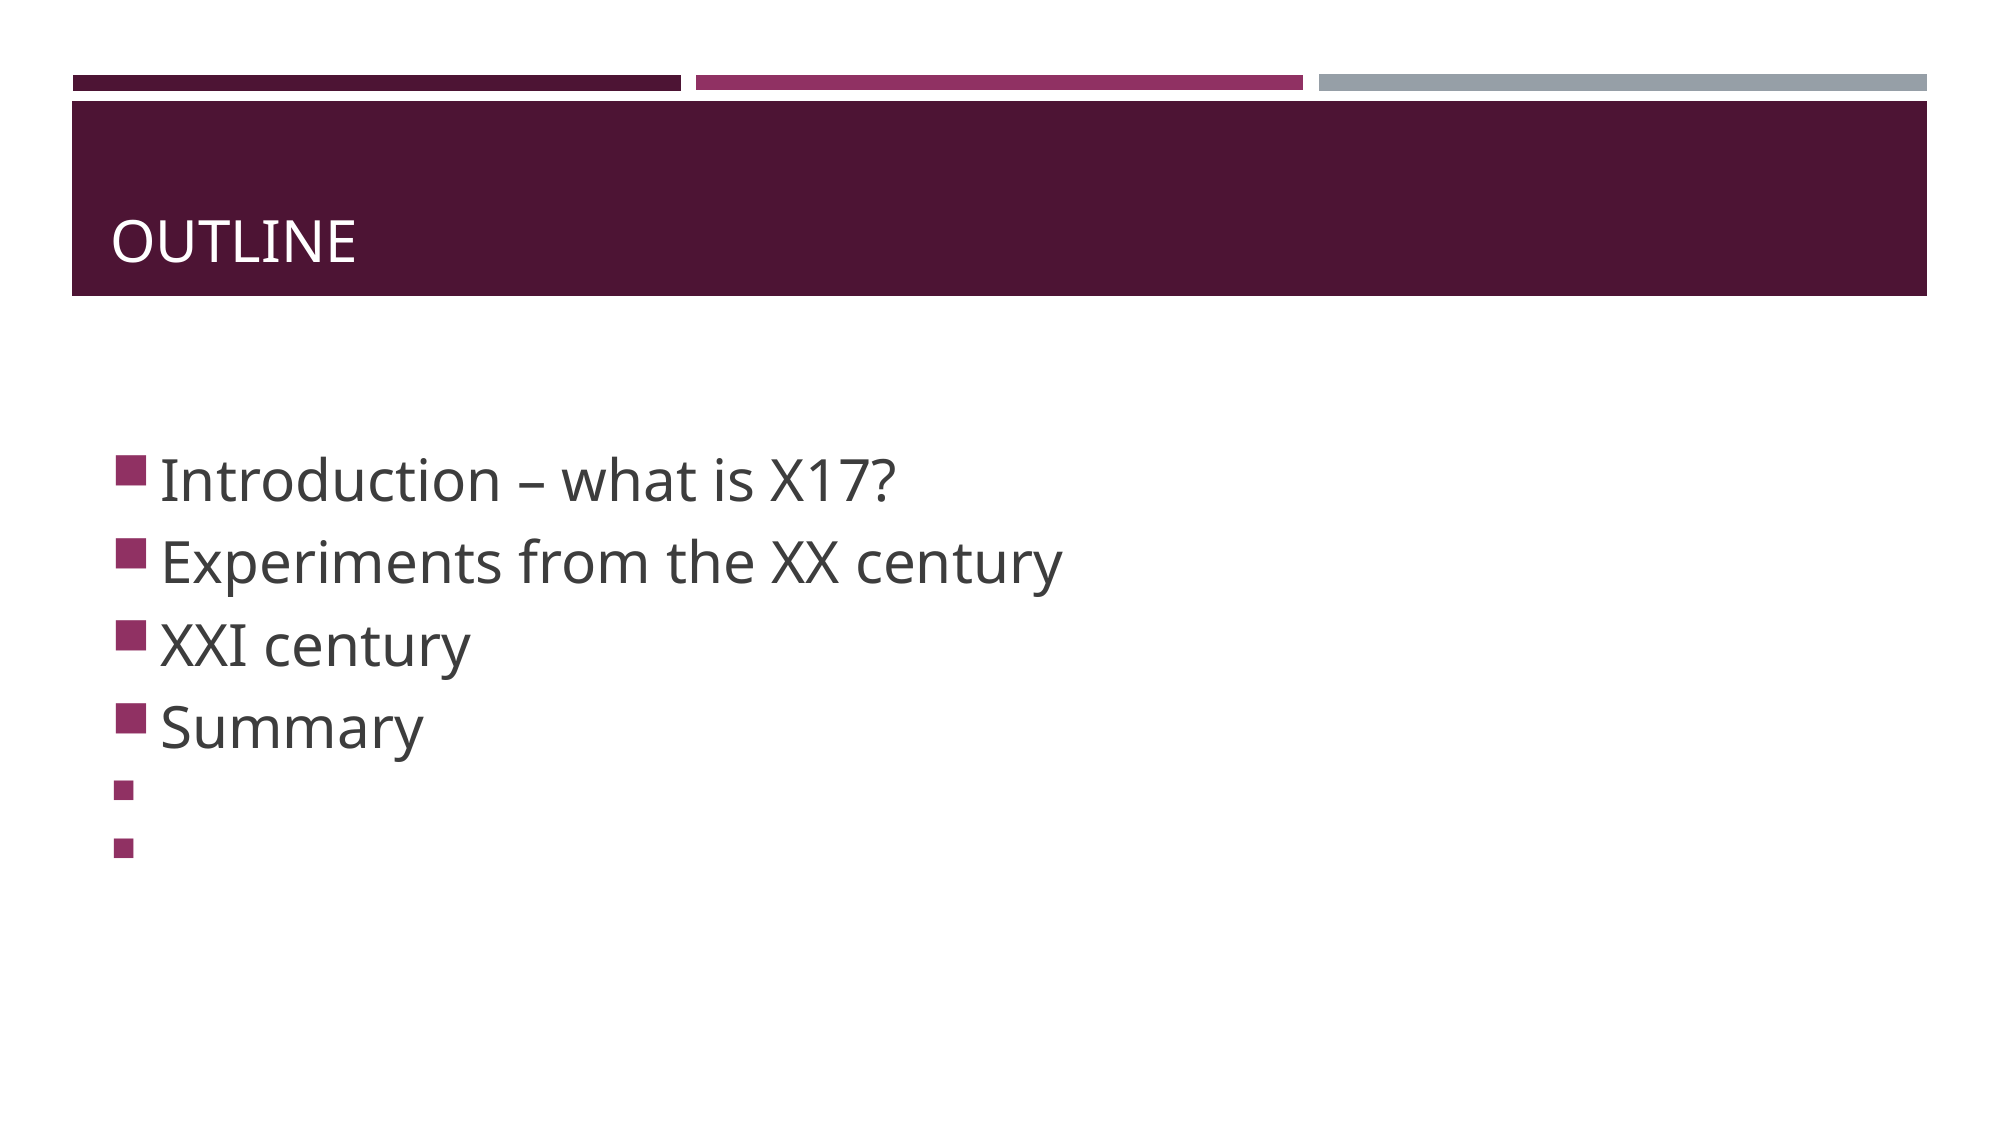

# Outline
Introduction – what is X17?
Experiments from the XX century
XXI century
Summary